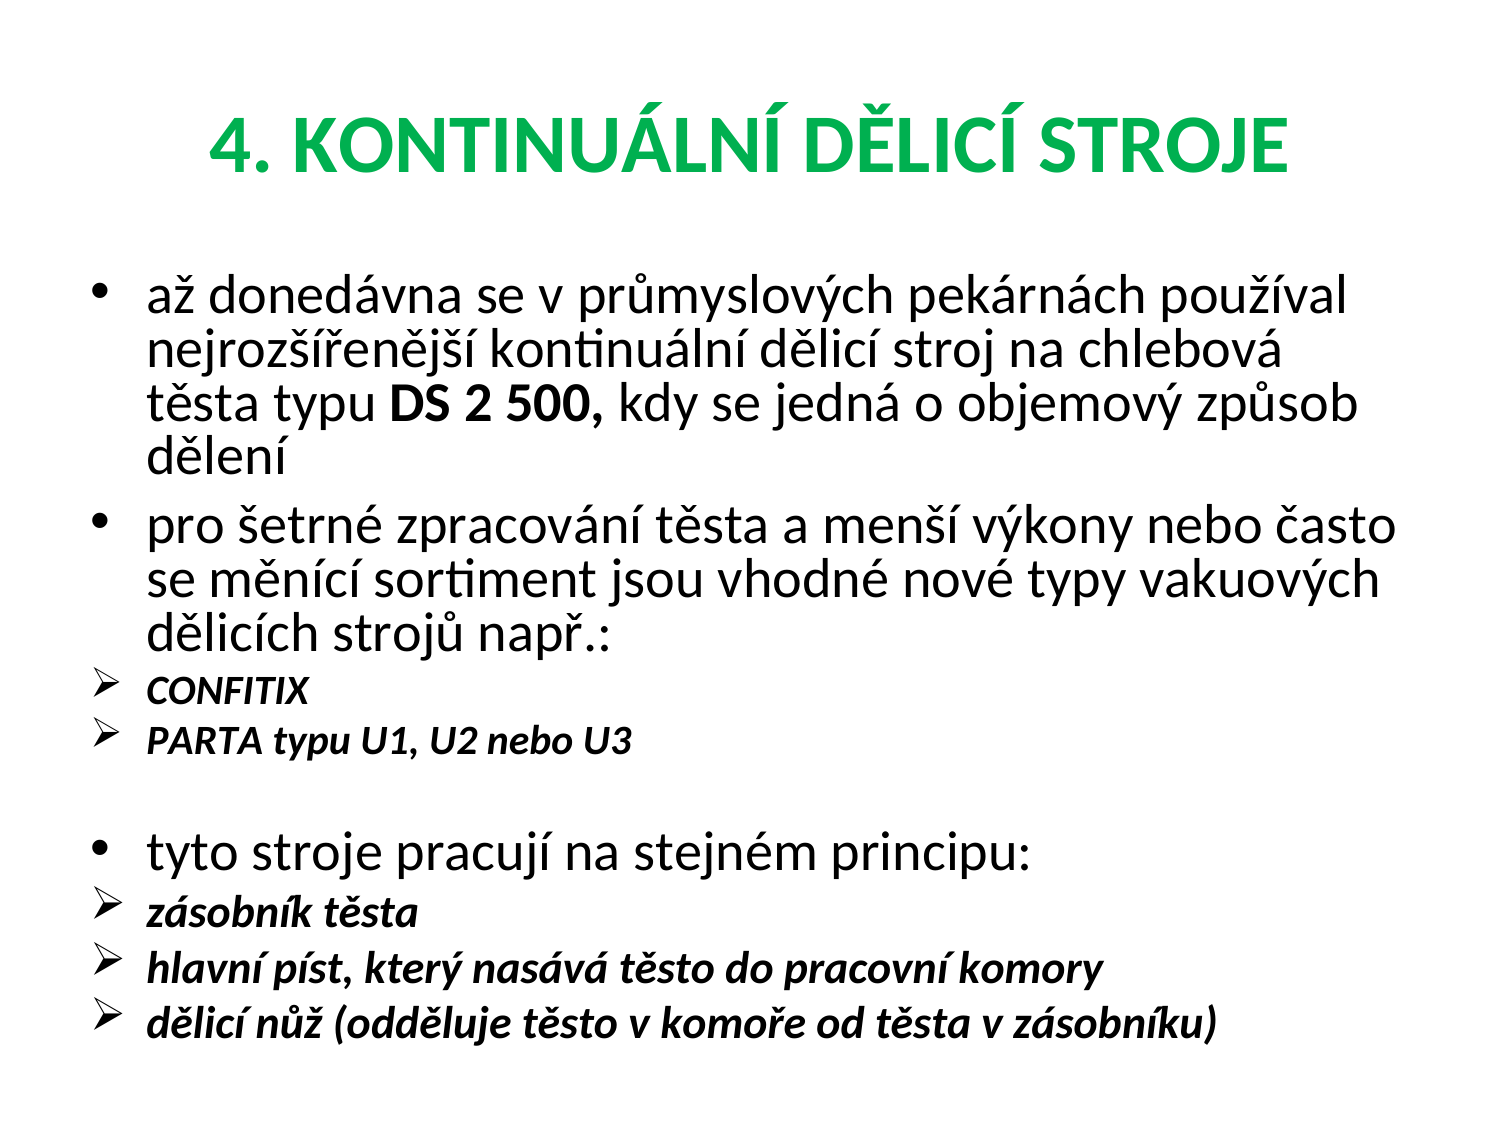

# 4. KONTINUÁLNÍ DĚLICÍ STROJE
až donedávna se v průmyslových pekárnách používal nejrozšířenější kontinuální dělicí stroj na chlebová těsta typu DS 2 500, kdy se jedná o objemový způsob dělení
pro šetrné zpracování těsta a menší výkony nebo často se měnící sortiment jsou vhodné nové typy vakuových dělicích strojů např.:
CONFITIX
PARTA typu U1, U2 nebo U3
tyto stroje pracují na stejném principu:
zásobník těsta
hlavní píst, který nasává těsto do pracovní komory
dělicí nůž (odděluje těsto v komoře od těsta v zásobníku)